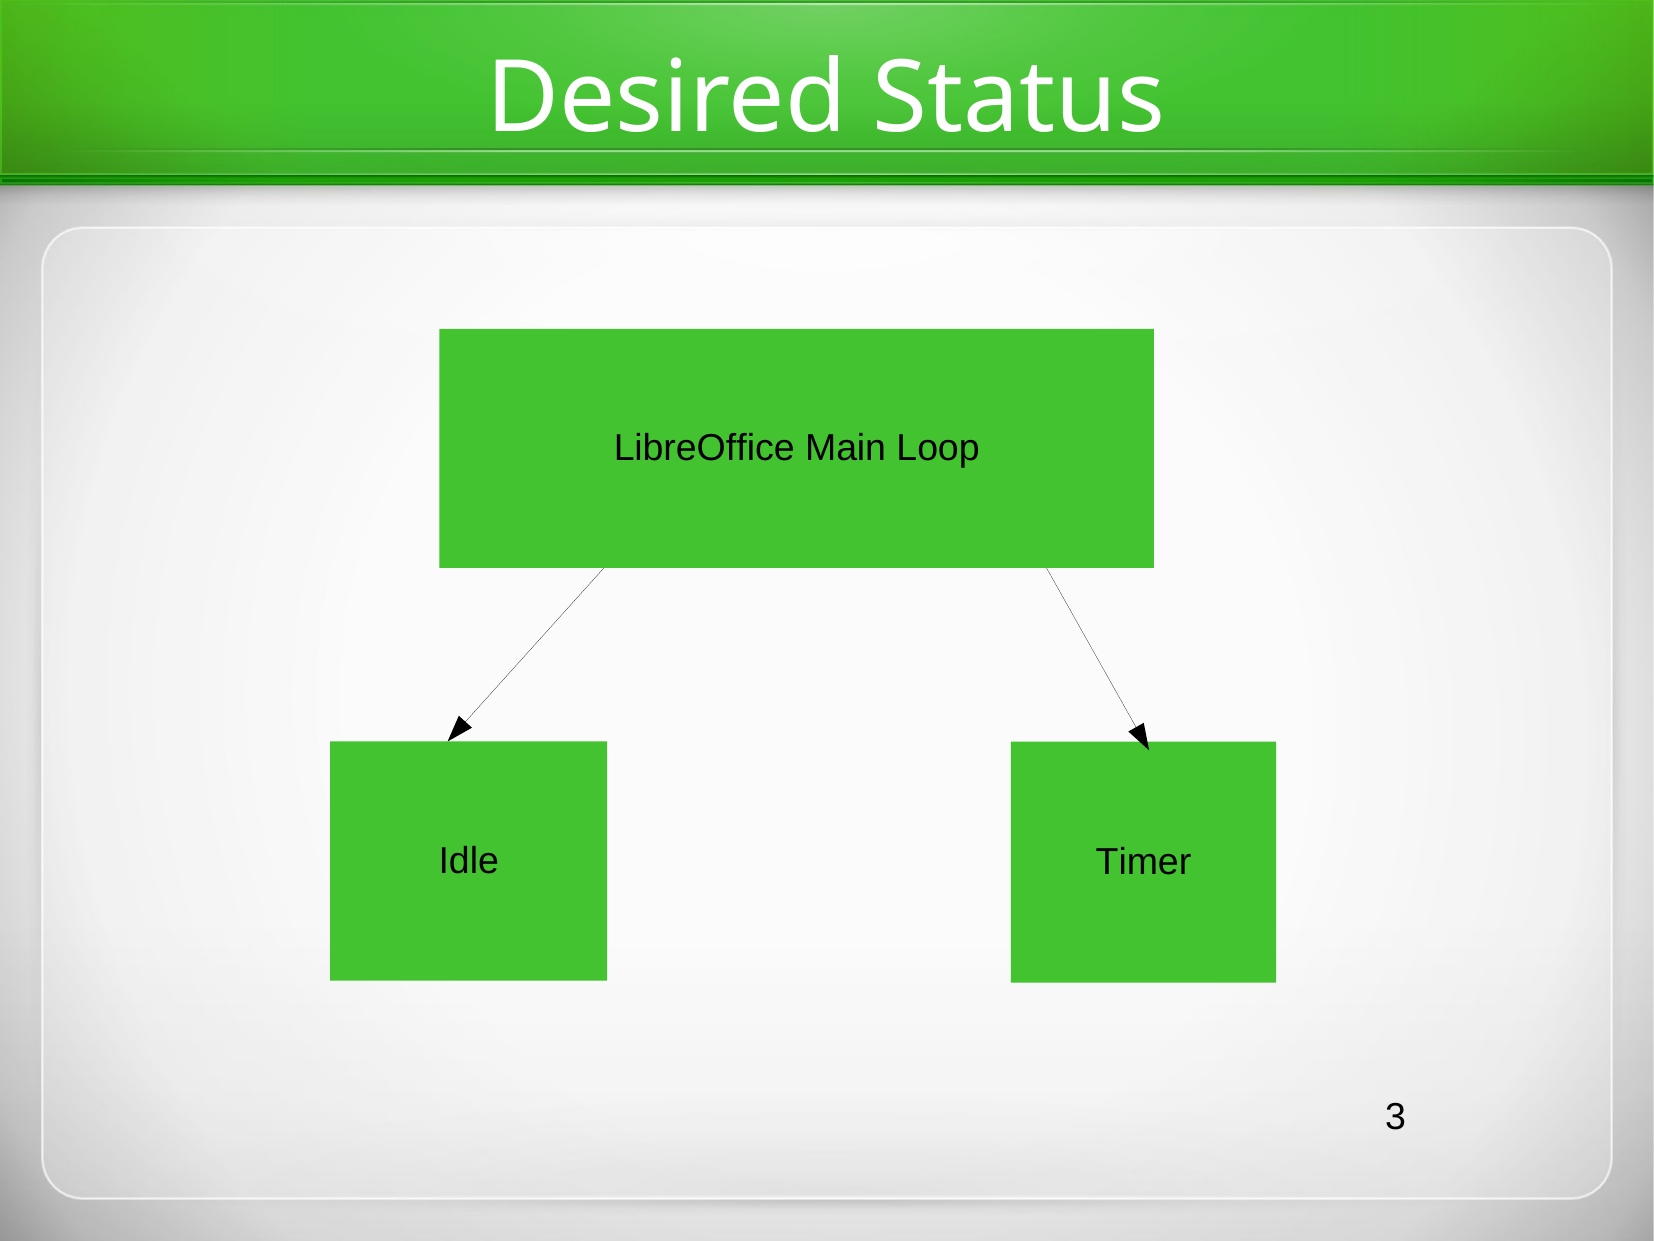

# Desired Status
LibreOffice Main Loop
Idle
Timer